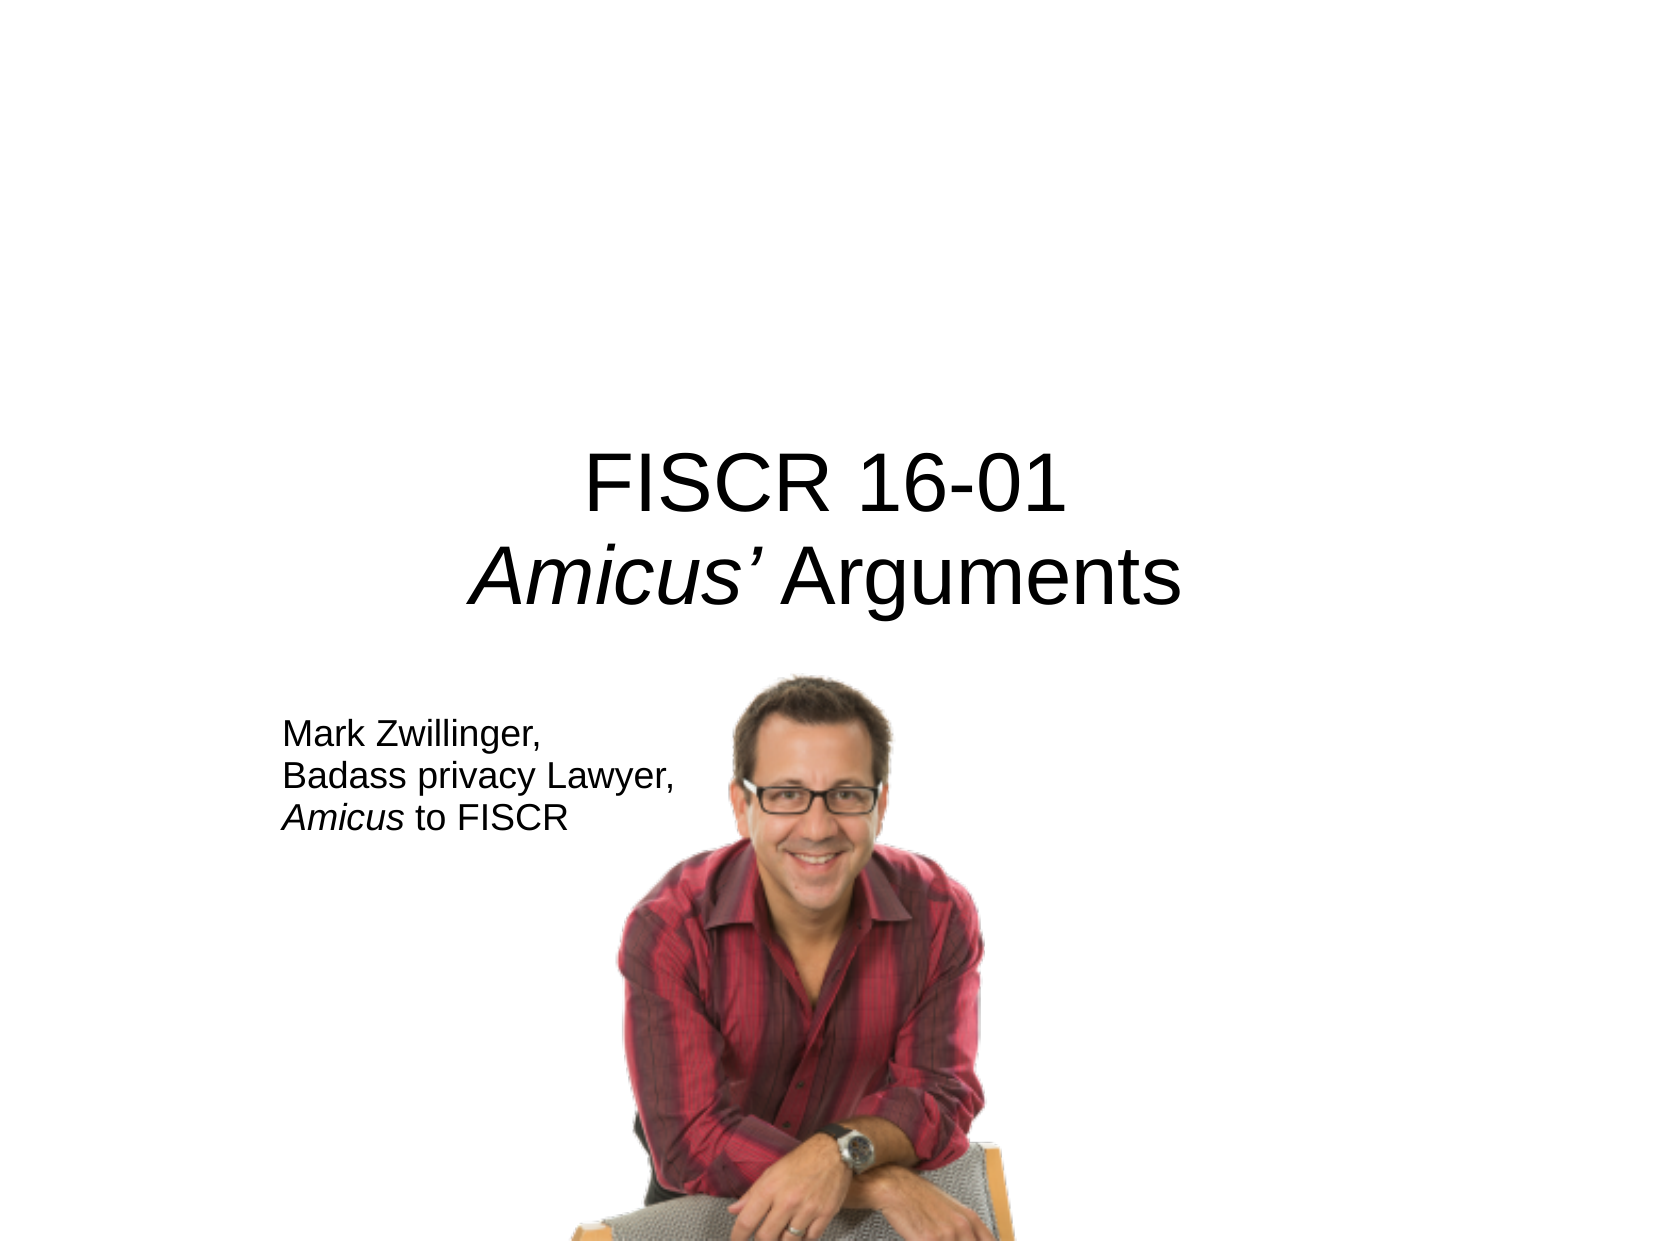

# FISCR 16-01
Amicus’ Arguments
Mark Zwillinger,
Badass privacy Lawyer,
Amicus to FISCR